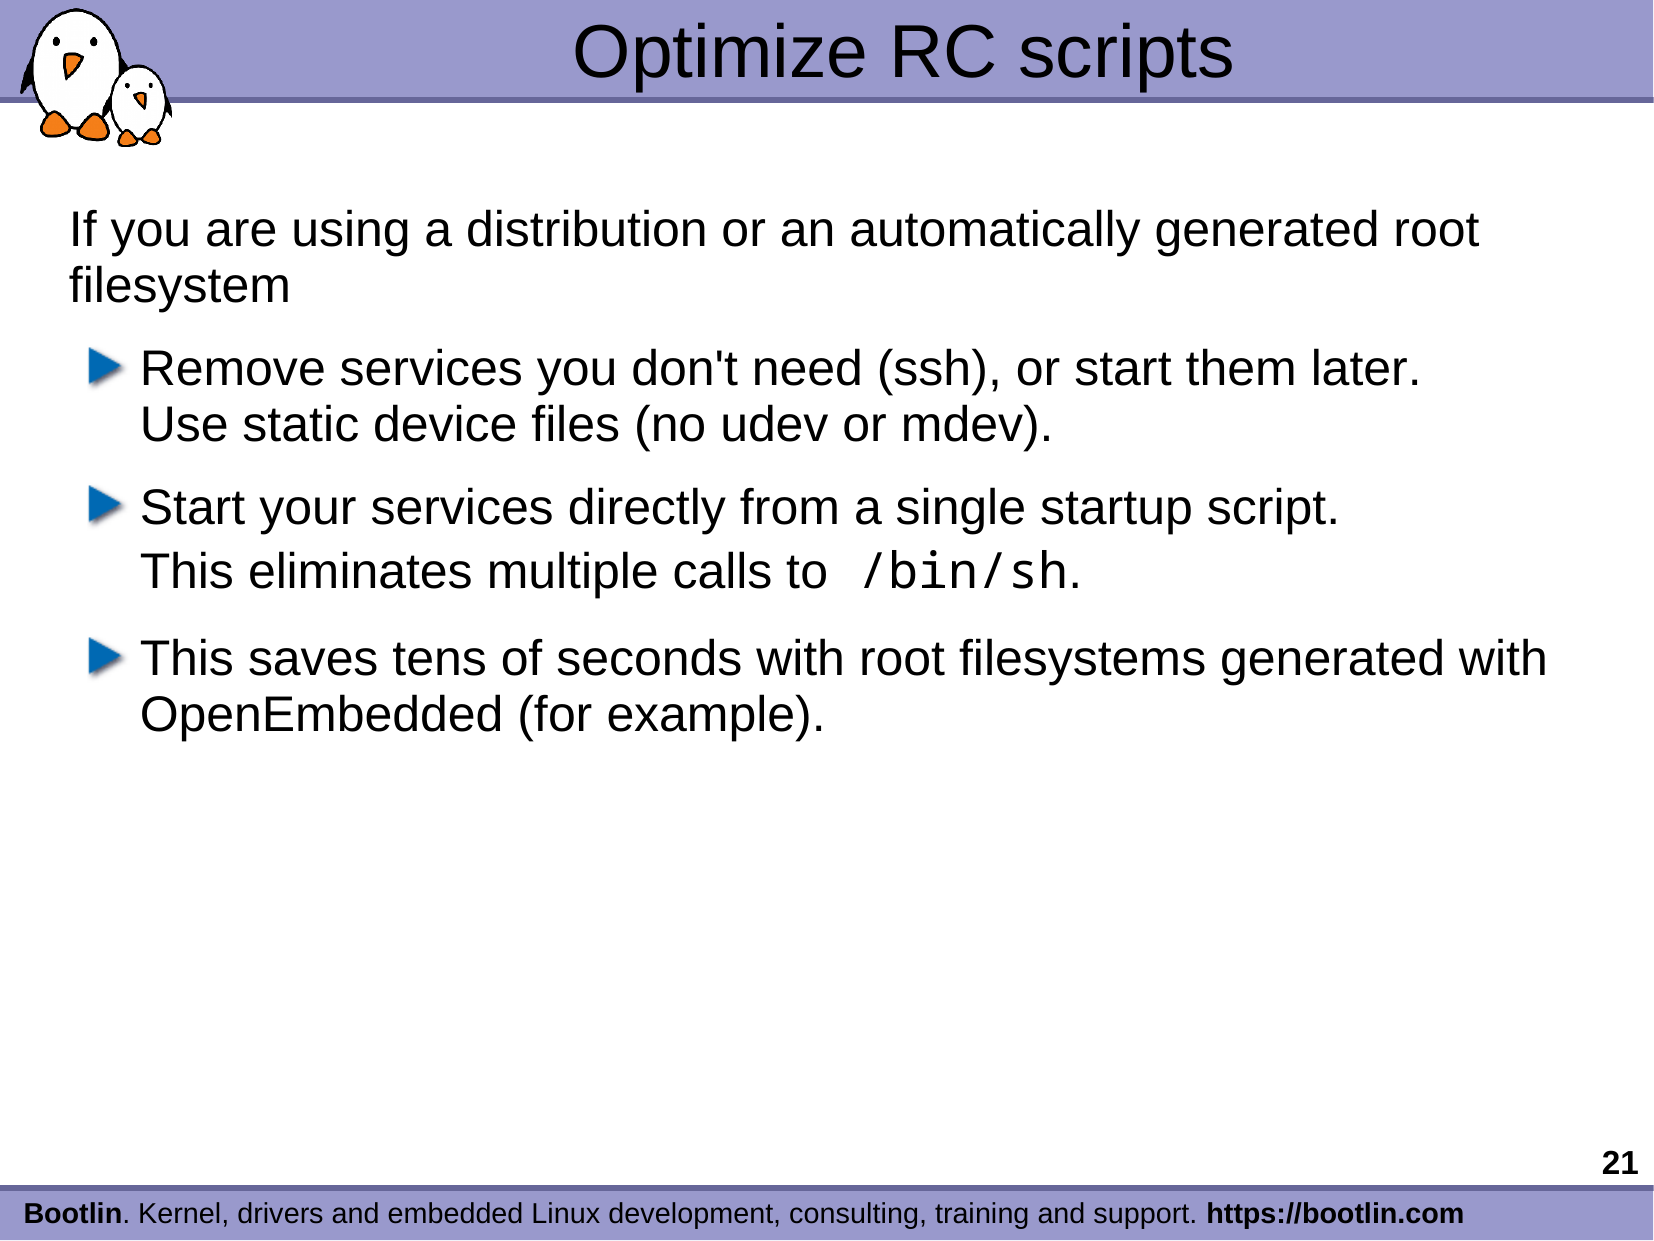

# Optimize RC scripts
If you are using a distribution or an automatically generated root filesystem
Remove services you don't need (ssh), or start them later.
Use static device files (no udev or mdev).
Start your services directly from a single startup script.
This eliminates multiple calls to /bin/sh.
This saves tens of seconds with root filesystems generated with OpenEmbedded (for example).